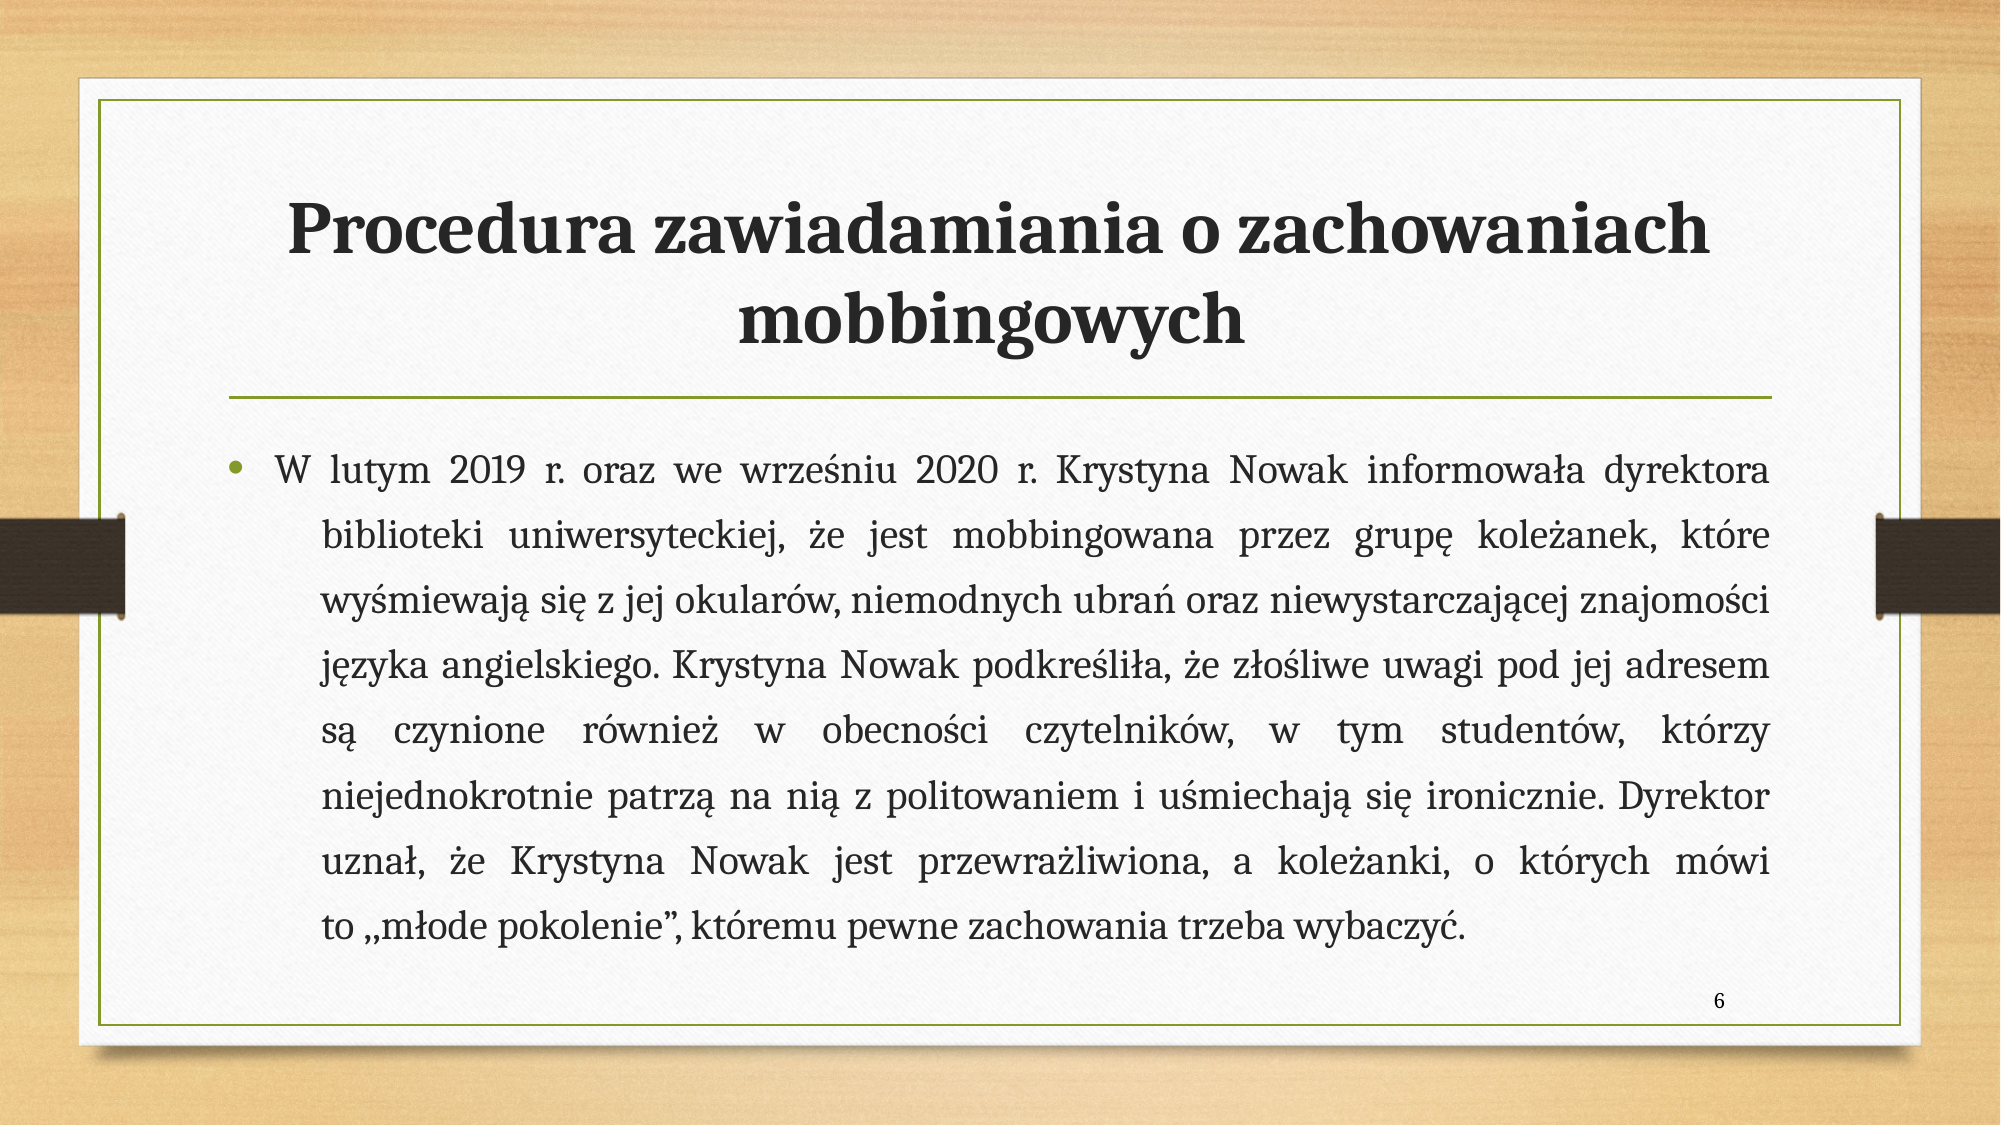

# Procedura zawiadamiania o zachowaniach mobbingowych
W lutym 2019 r. oraz we wrześniu 2020 r. Krystyna Nowak informowała dyrektora biblioteki uniwersyteckiej, że jest mobbingowana przez grupę koleżanek, które wyśmiewają się z jej okularów, niemodnych ubrań oraz niewystarczającej znajomości języka angielskiego. Krystyna Nowak podkreśliła, że złośliwe uwagi pod jej adresem są czynione również w obecności czytelników, w tym studentów, którzy niejednokrotnie patrzą na nią z politowaniem i uśmiechają się ironicznie. Dyrektor uznał, że Krystyna Nowak jest przewrażliwiona, a koleżanki, o których mówi to ,,młode pokolenie”, któremu pewne zachowania trzeba wybaczyć.